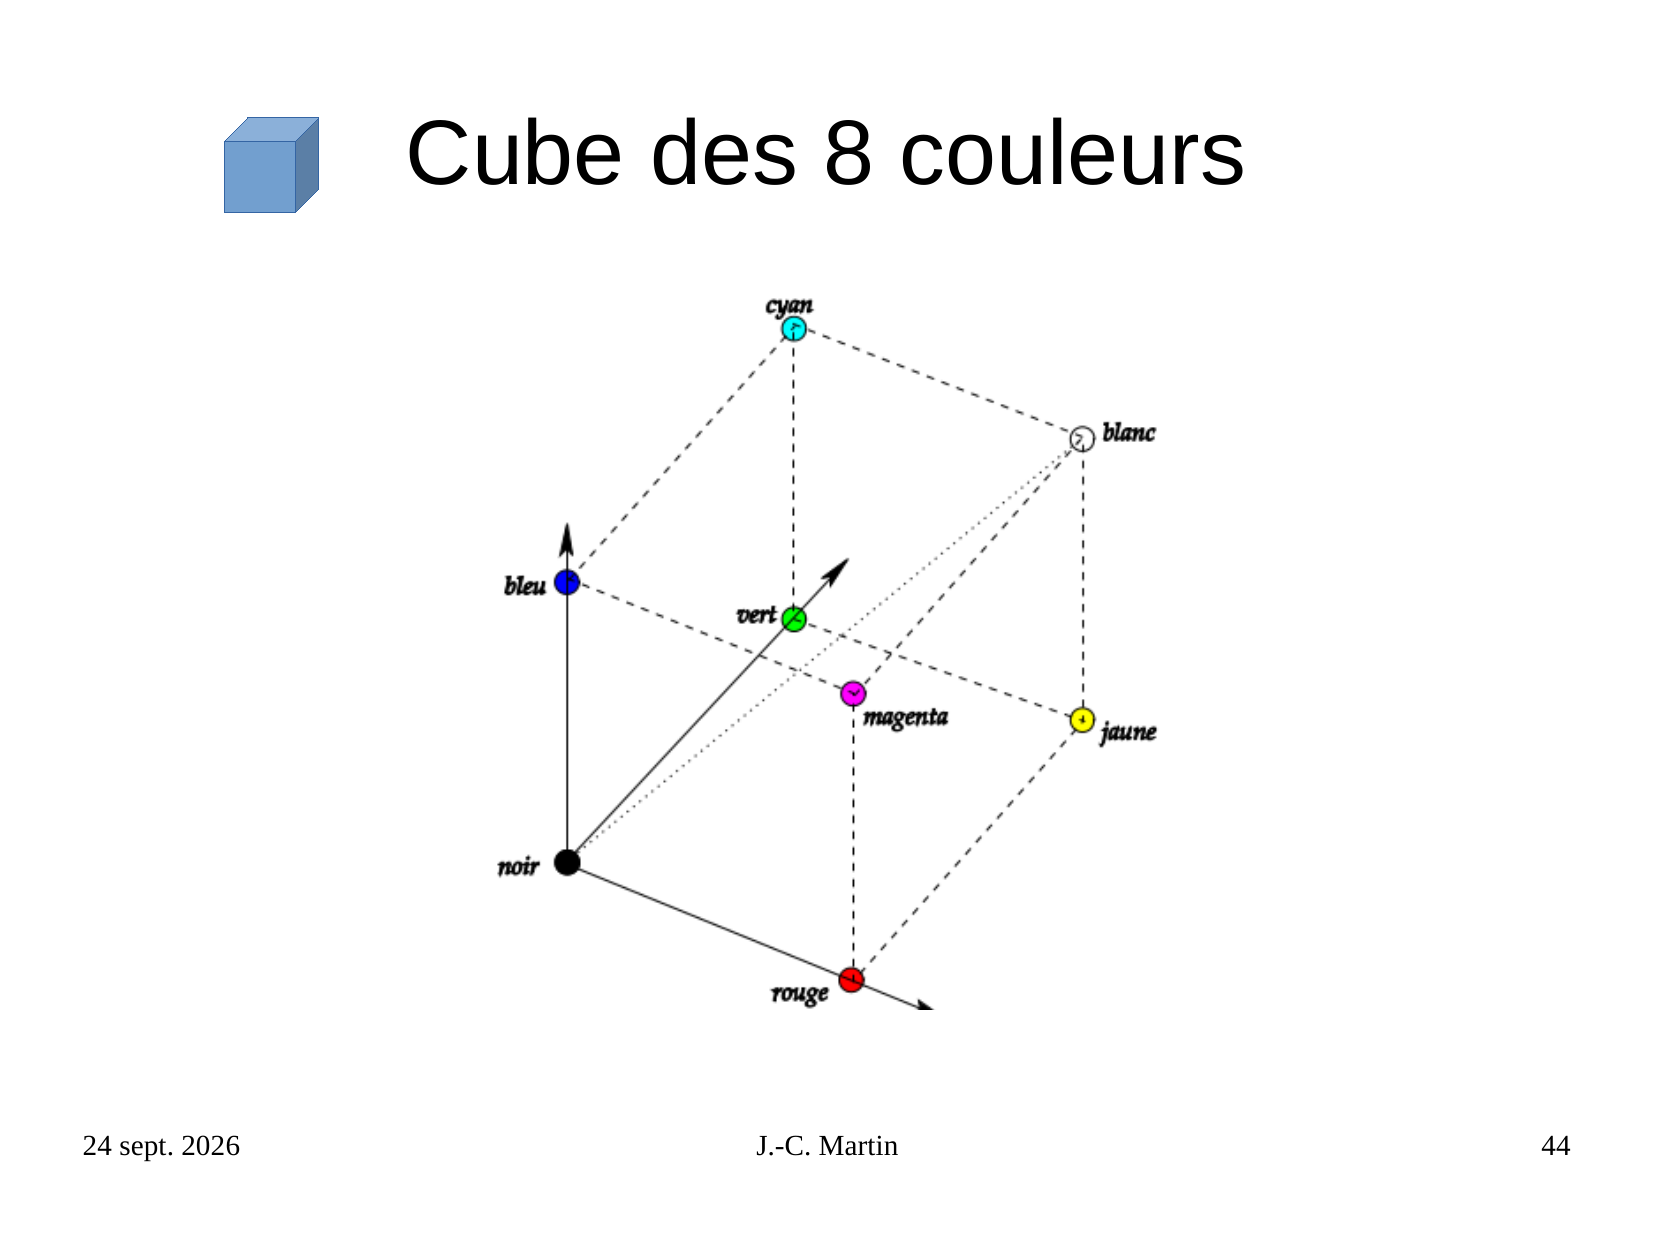

# Cube des 8 couleurs
J.-C. Martin
44